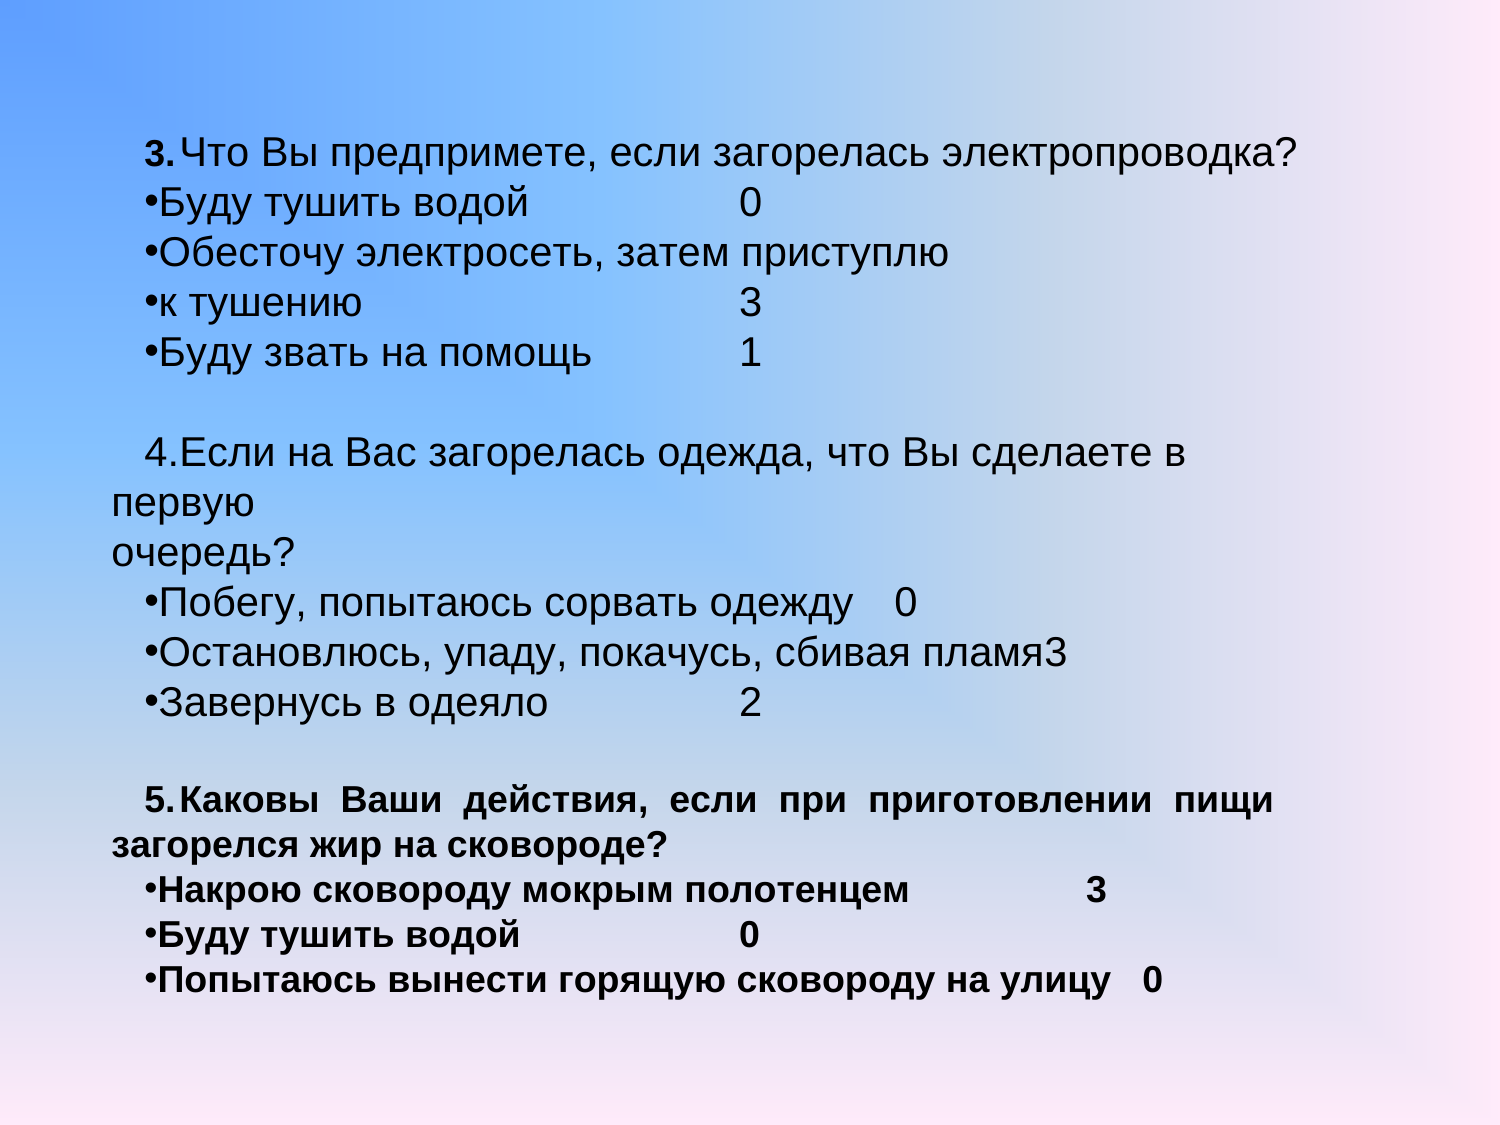

3.	Что Вы предпримете, если загорелась электропроводка?
Буду тушить водой	0
Обесточу электросеть, затем приступлю
к тушению 	3
Буду звать на помощь	1
4.	Если на Вас загорелась одежда, что Вы сделаете в первую
очередь?
Побегу, попытаюсь сорвать одежду 	0
Остановлюсь, упаду, покачусь, сбивая пламя	3
Завернусь в одеяло	2
5.	Каковы Ваши действия, если при приготовлении пищи
загорелся жир на сковороде?
Накрою сковороду мокрым полотенцем	 3
Буду тушить водой 	0
Попытаюсь вынести горящую сковороду на улицу 0